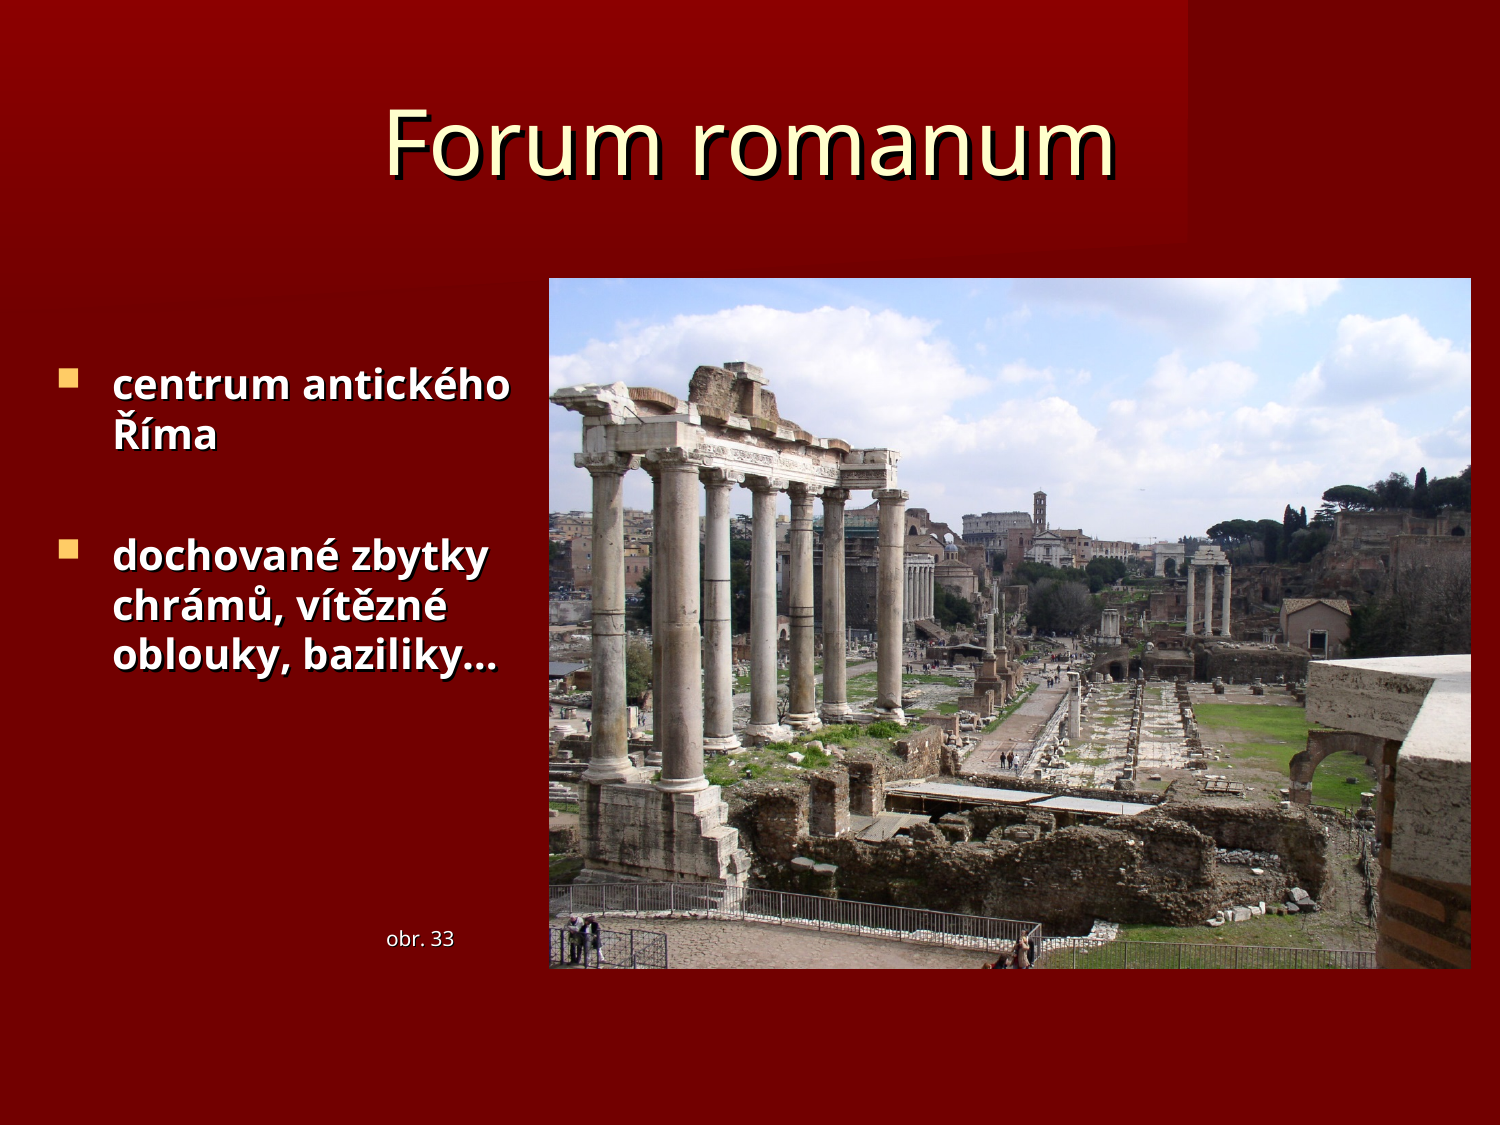

# Forum romanum
centrum antického Říma
dochované zbytky chrámů, vítězné oblouky, baziliky…
 obr. 33